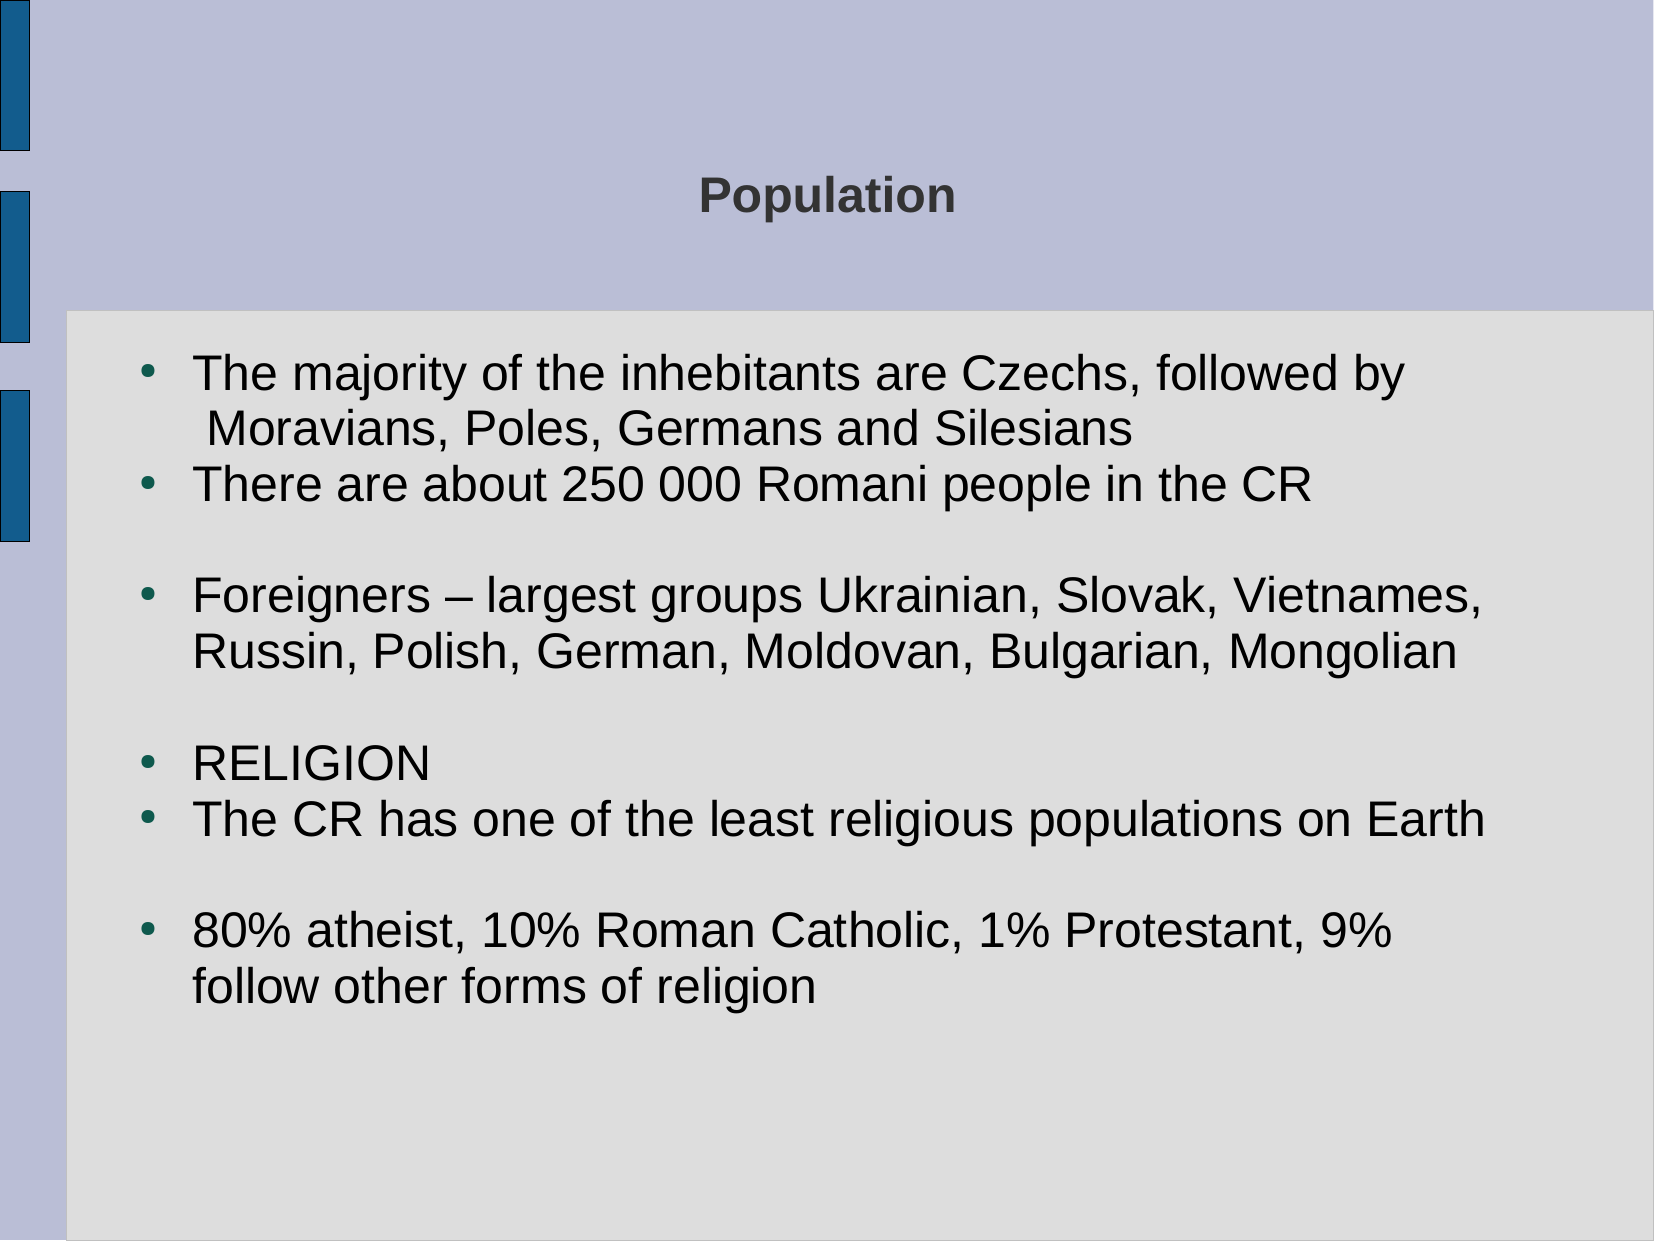

# Population
The majority of the inhebitants are Czechs, followed by
 Moravians, Poles, Germans and Silesians
There are about 250 000 Romani people in the CR
Foreigners – largest groups Ukrainian, Slovak, Vietnames, Russin, Polish, German, Moldovan, Bulgarian, Mongolian
RELIGION
The CR has one of the least religious populations on Earth
80% atheist, 10% Roman Catholic, 1% Protestant, 9% follow other forms of religion